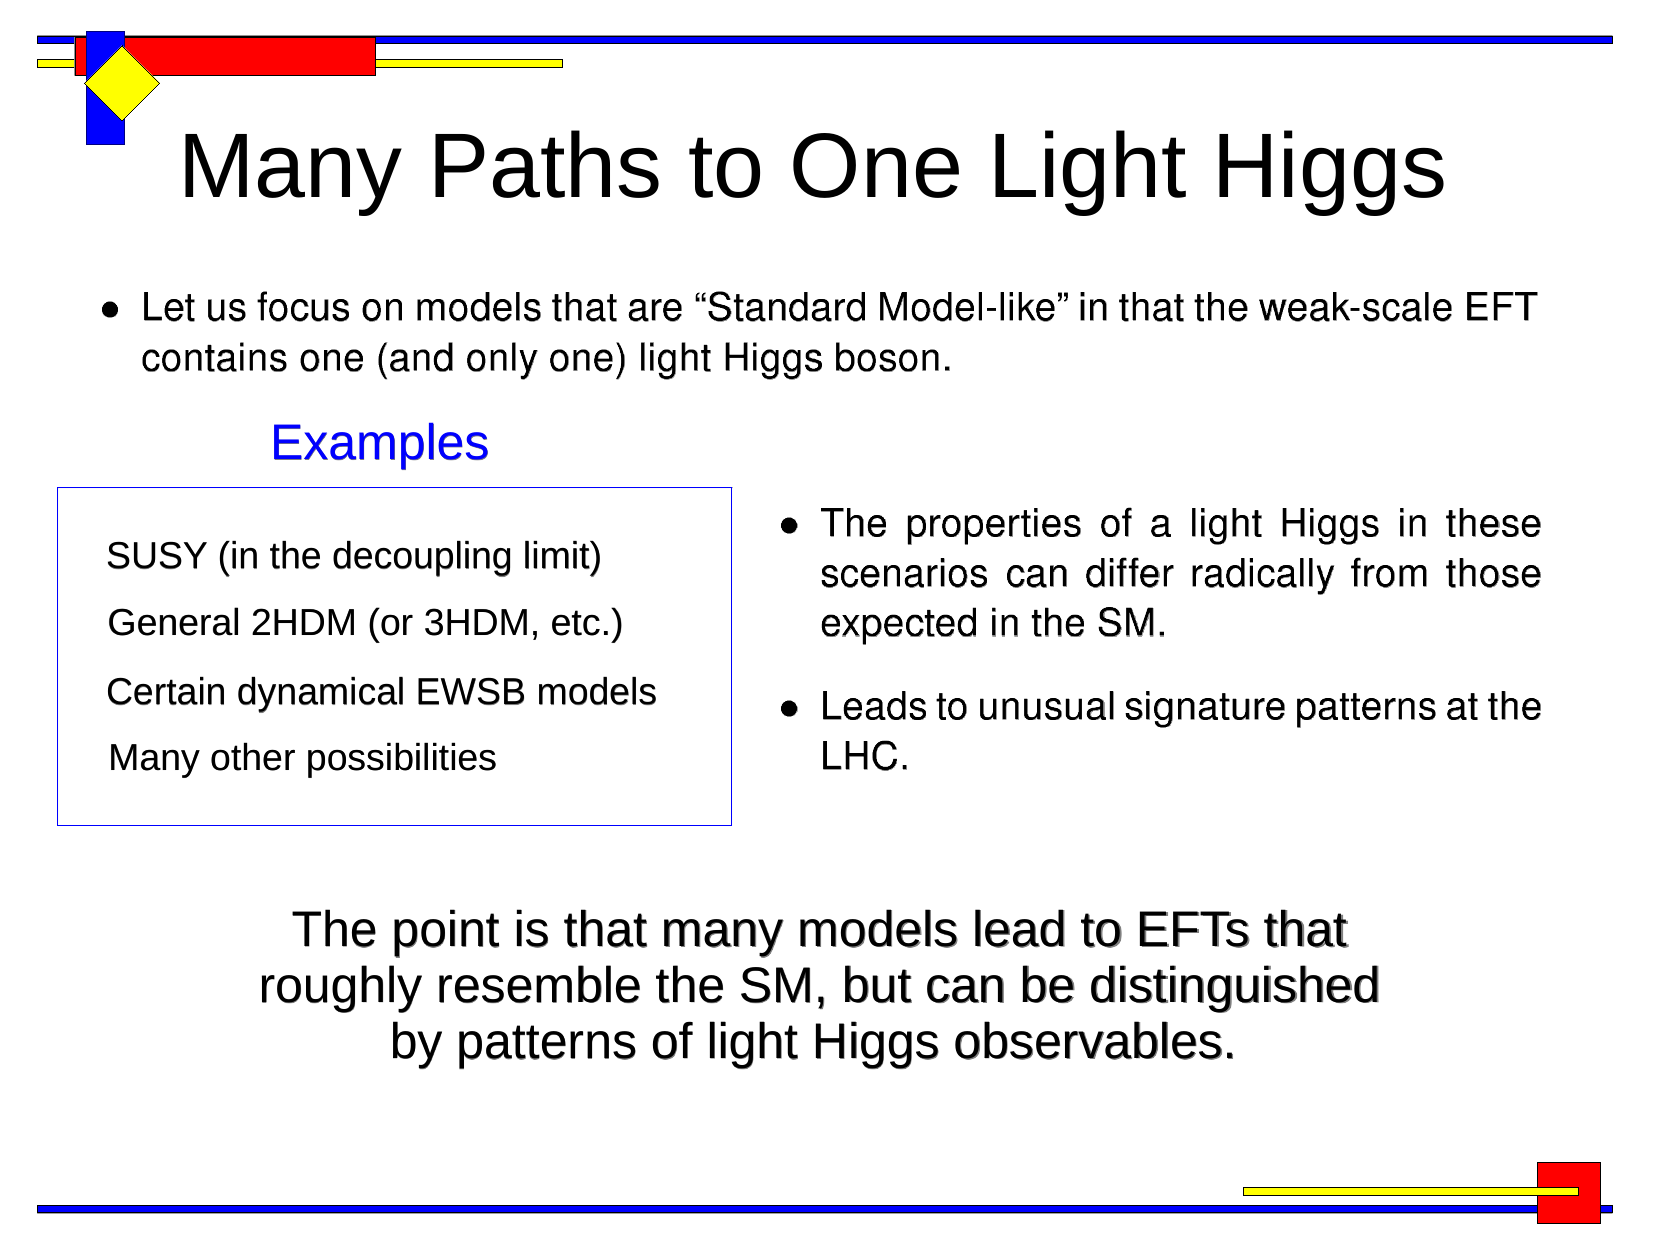

# Many Paths to One Light Higgs
Examples
SUSY (in the decoupling limit)
General 2HDM (or 3HDM, etc.)
Certain dynamical EWSB models
Many other possibilities
The point is that many models lead to EFTs that roughly resemble the SM, but can be distinguished by patterns of light Higgs observables.